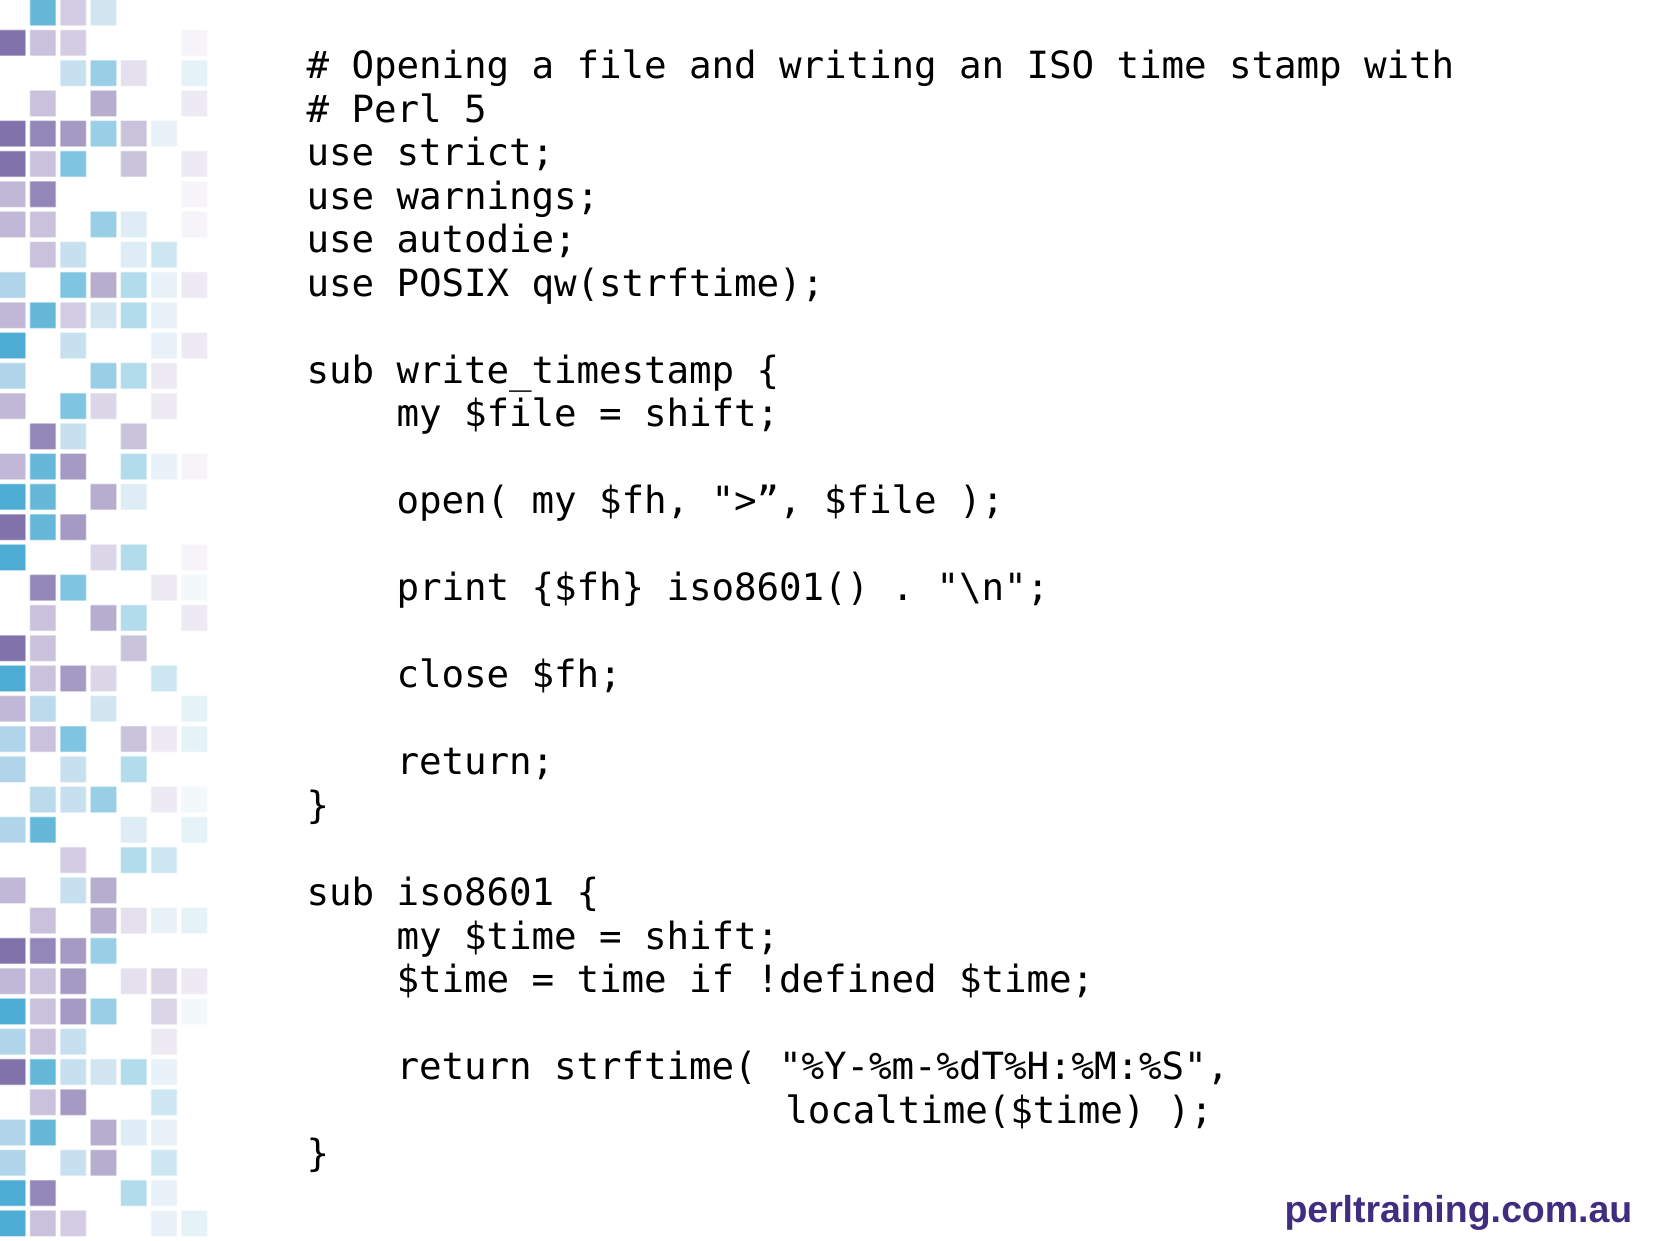

# # Opening a file and writing an ISO time stamp with # Perl 5 use strict; use warnings; use autodie; use POSIX qw(strftime); sub write_timestamp { my $file = shift; open( my $fh, ">”, $file ); print {$fh} iso8601() . "\n"; close $fh; return; } sub iso8601 { my $time = shift; $time = time if !defined $time; return strftime( "%Y-%m-%dT%H:%M:%S", localtime($time) ); }